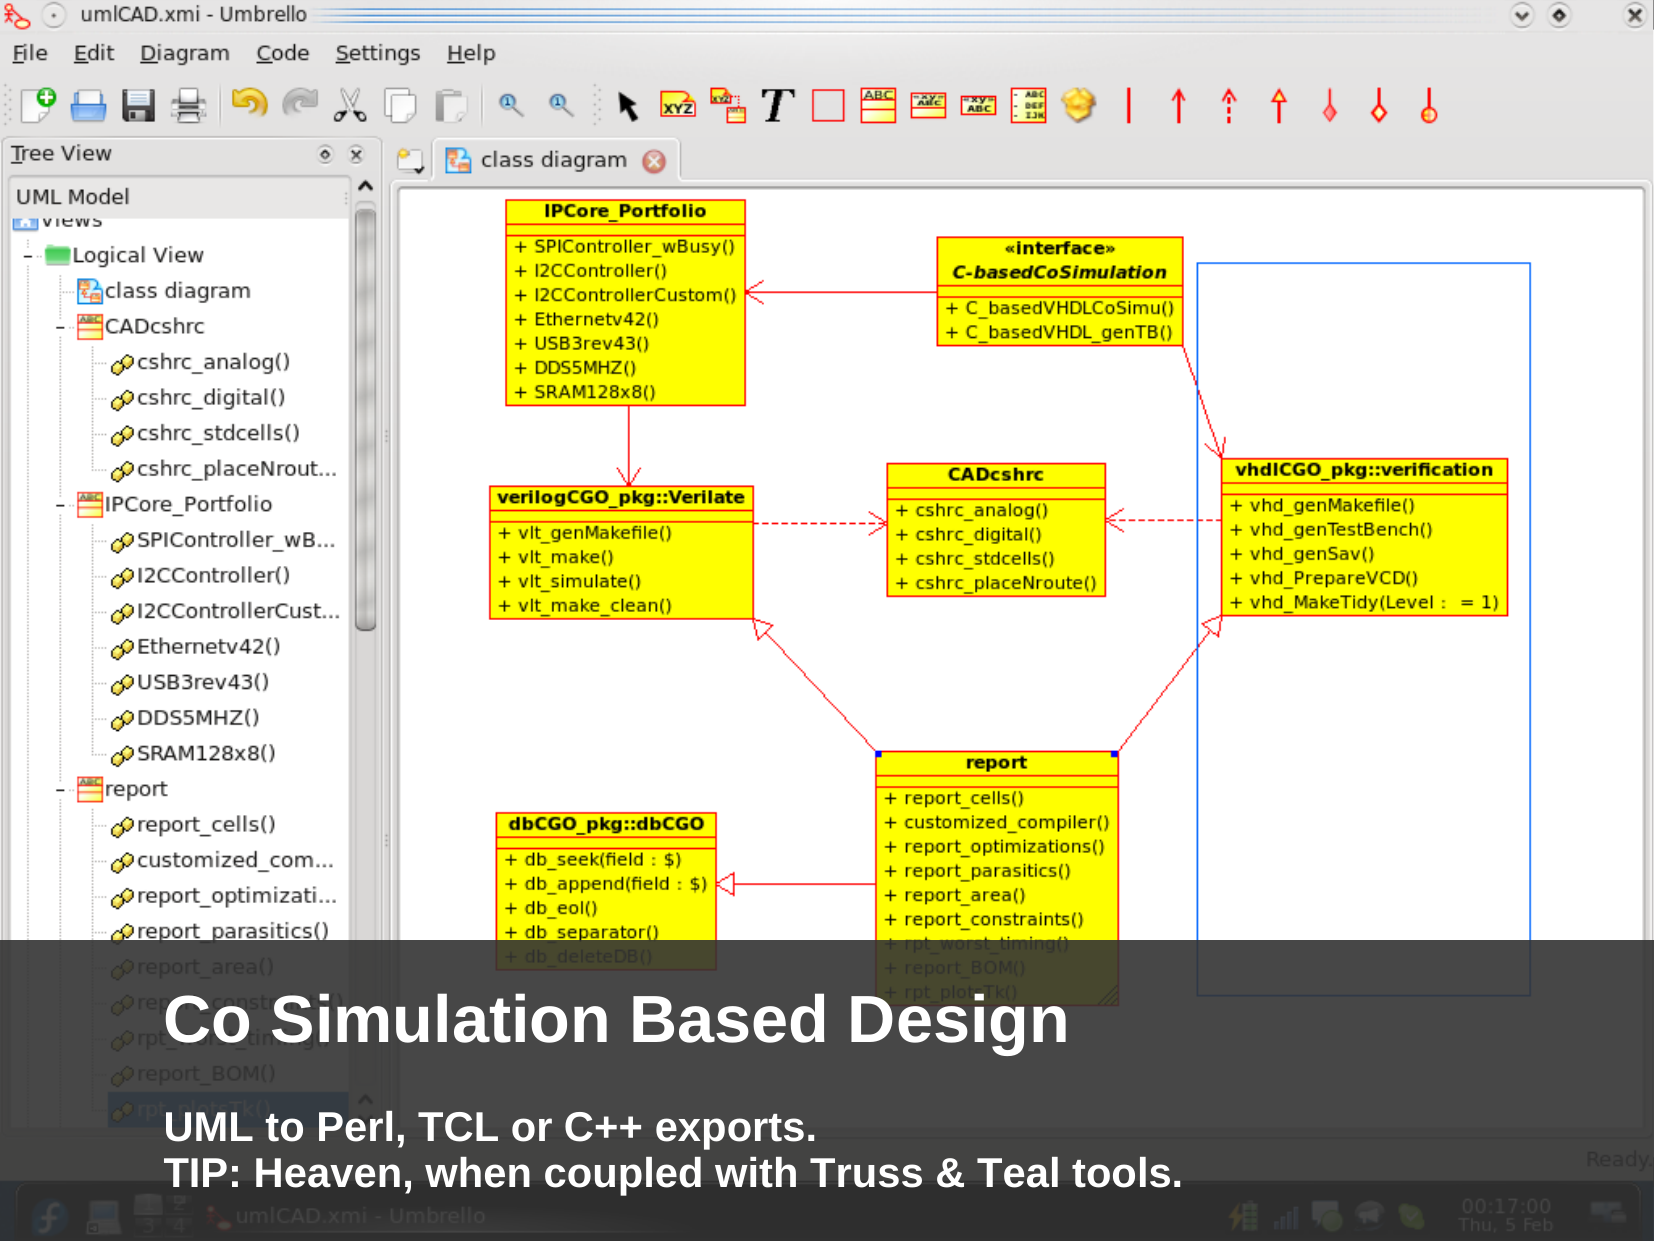

Co Simulation Based Design
UML to Perl, TCL or C++ exports.
TIP: Heaven, when coupled with Truss & Teal tools.